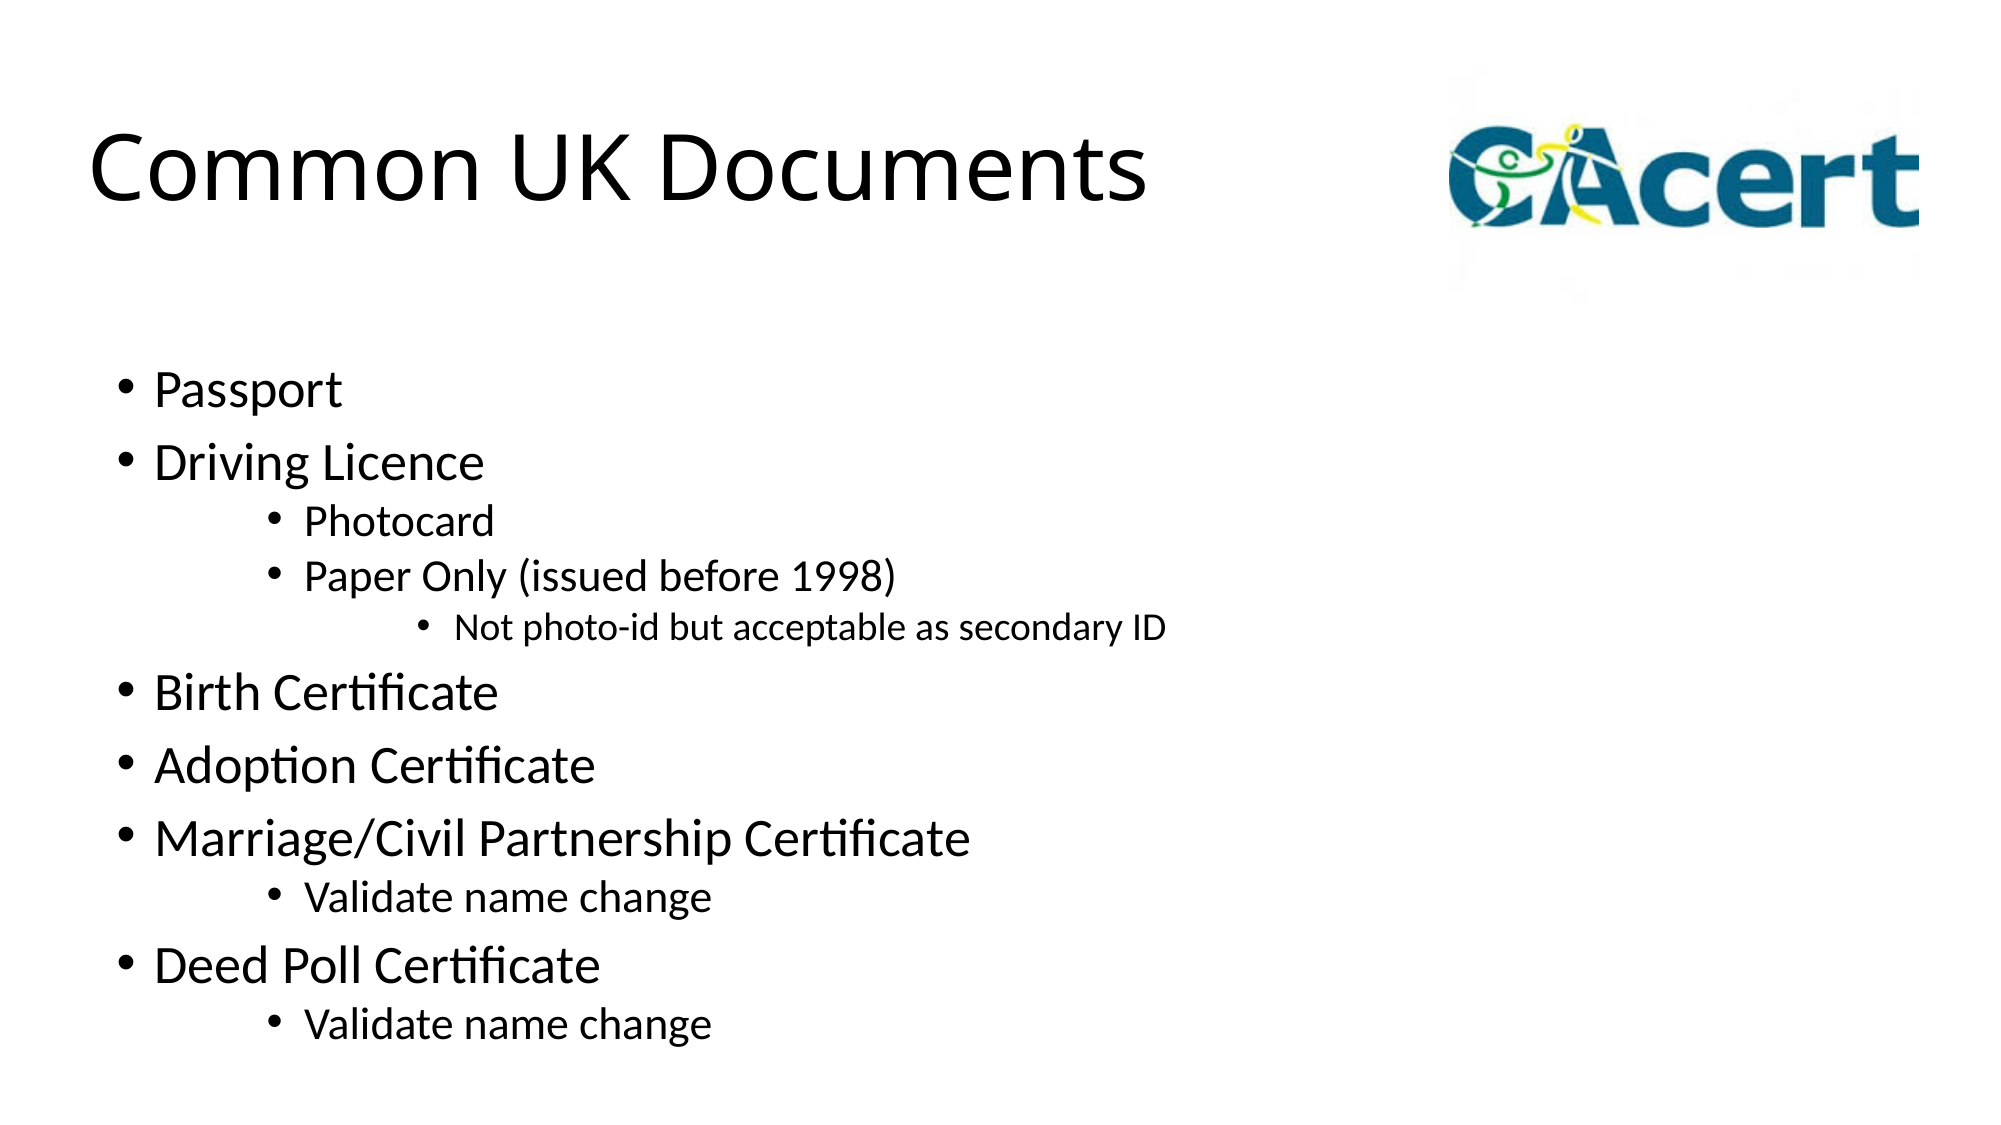

# Common UK Documents
Passport
Driving Licence
Photocard
Paper Only (issued before 1998)
Not photo-id but acceptable as secondary ID
Birth Certificate
Adoption Certificate
Marriage/Civil Partnership Certificate
Validate name change
Deed Poll Certificate
Validate name change